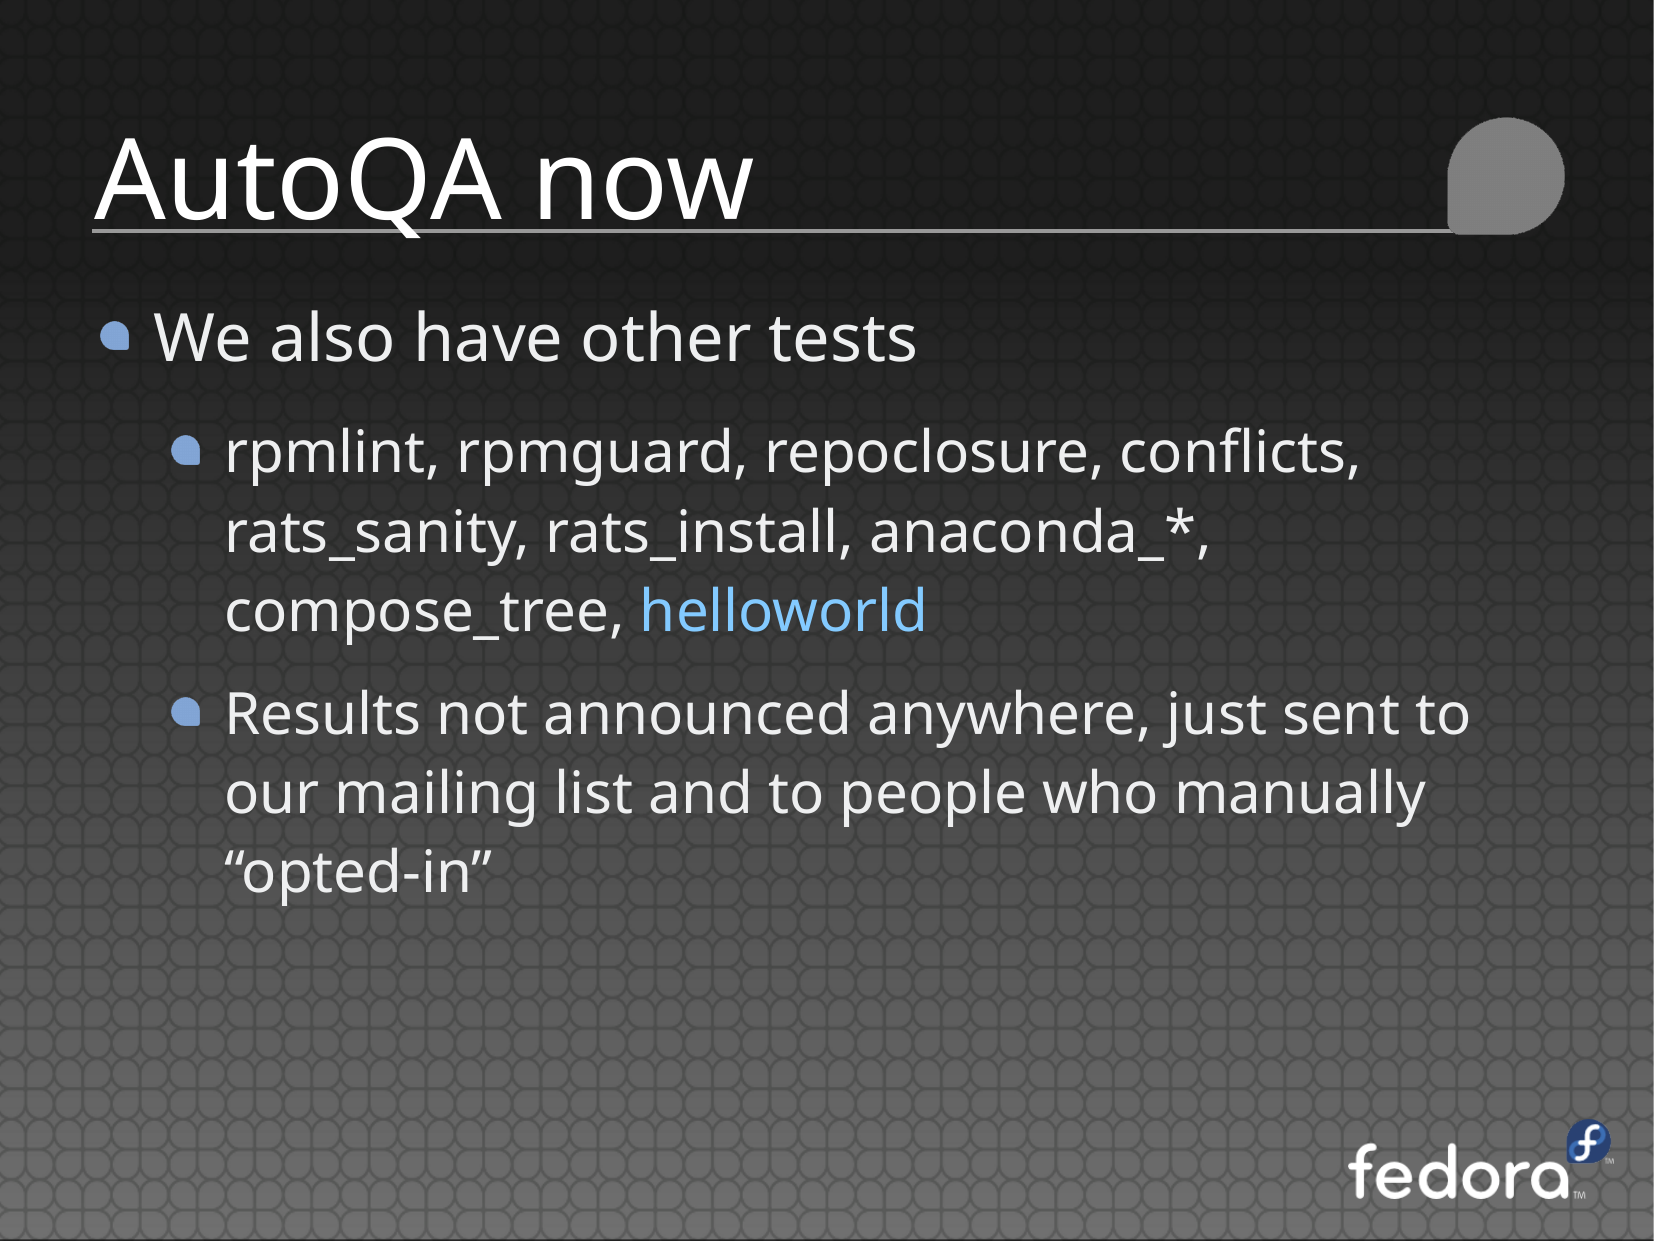

AutoQA now
# We also have other tests
rpmlint, rpmguard, repoclosure, conflicts, rats_sanity, rats_install, anaconda_*, compose_tree, helloworld
Results not announced anywhere, just sent to our mailing list and to people who manually “opted-in”